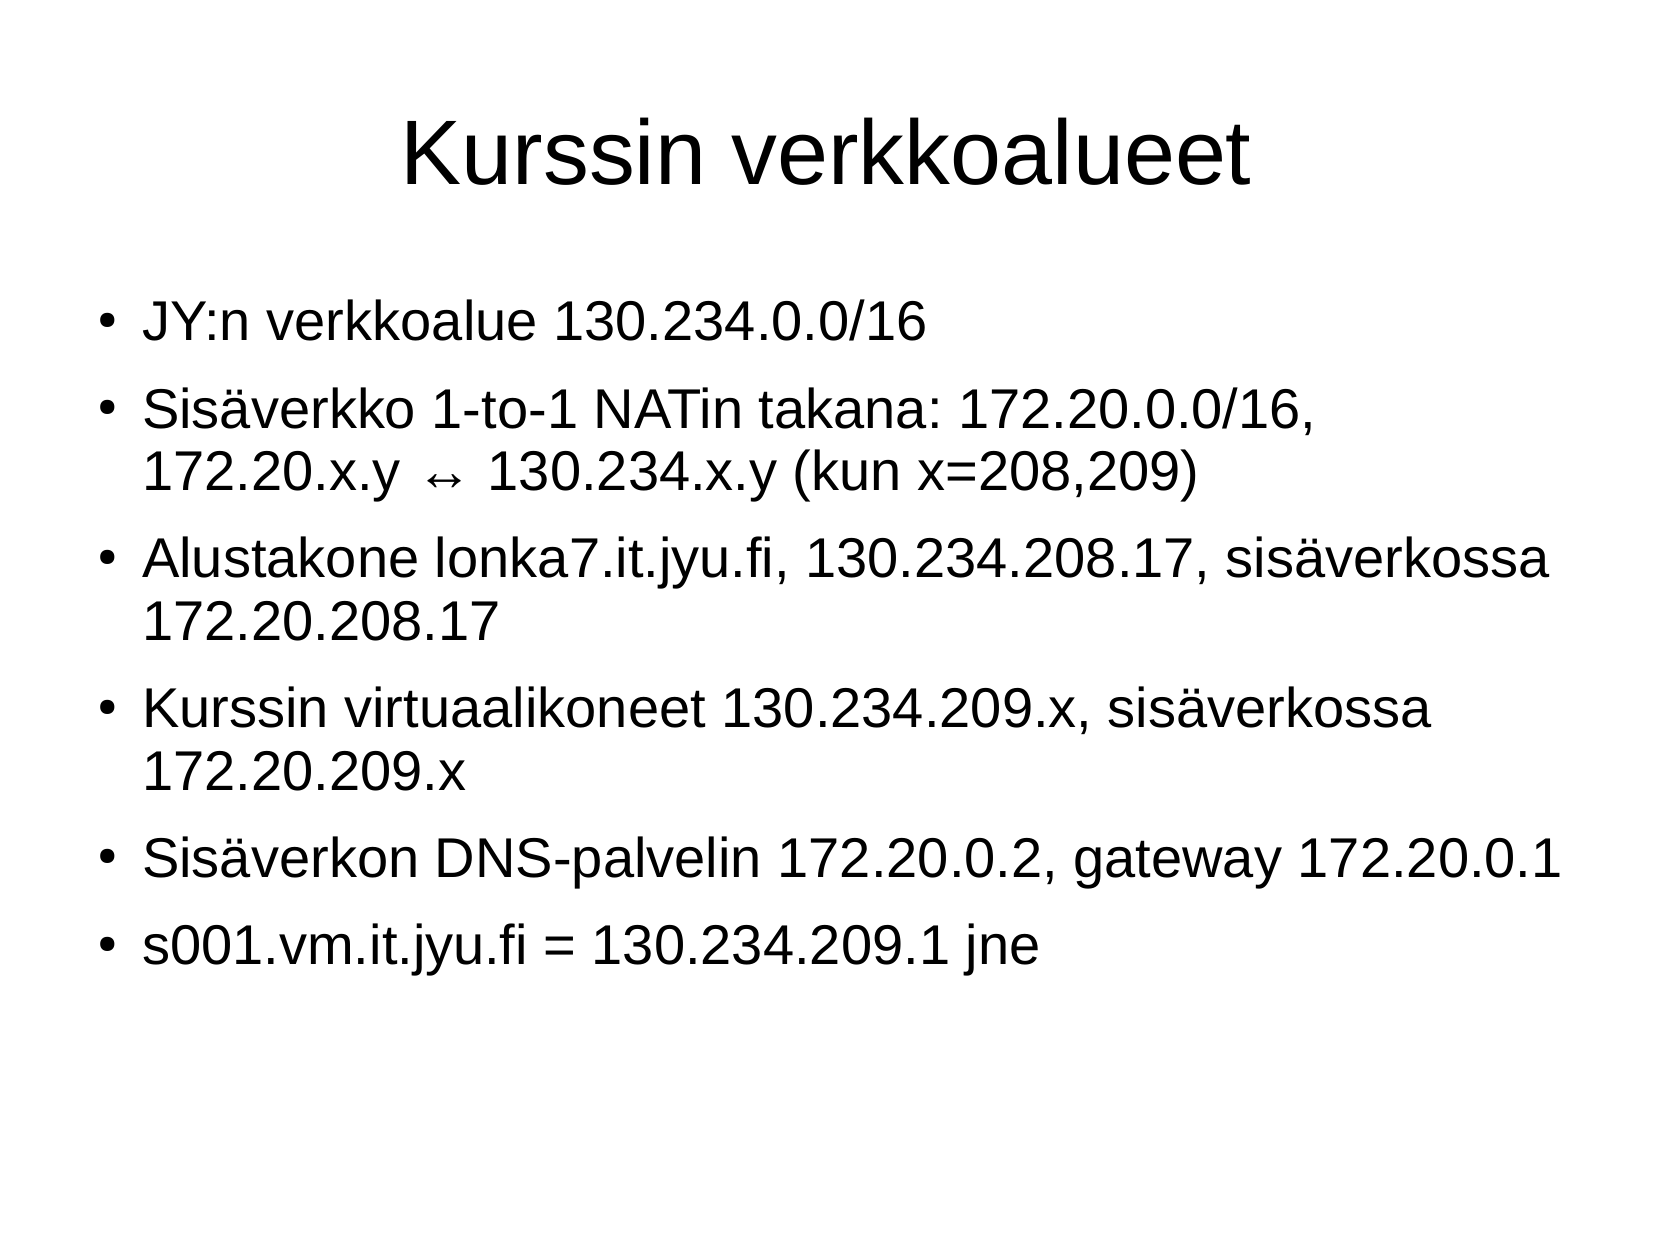

# Kurssin verkkoalueet
JY:n verkkoalue 130.234.0.0/16
Sisäverkko 1-to-1 NATin takana: 172.20.0.0/16, 172.20.x.y ↔ 130.234.x.y (kun x=208,209)
Alustakone lonka7.it.jyu.fi, 130.234.208.17, sisäverkossa 172.20.208.17
Kurssin virtuaalikoneet 130.234.209.x, sisäverkossa 172.20.209.x
Sisäverkon DNS-palvelin 172.20.0.2, gateway 172.20.0.1
s001.vm.it.jyu.fi = 130.234.209.1 jne